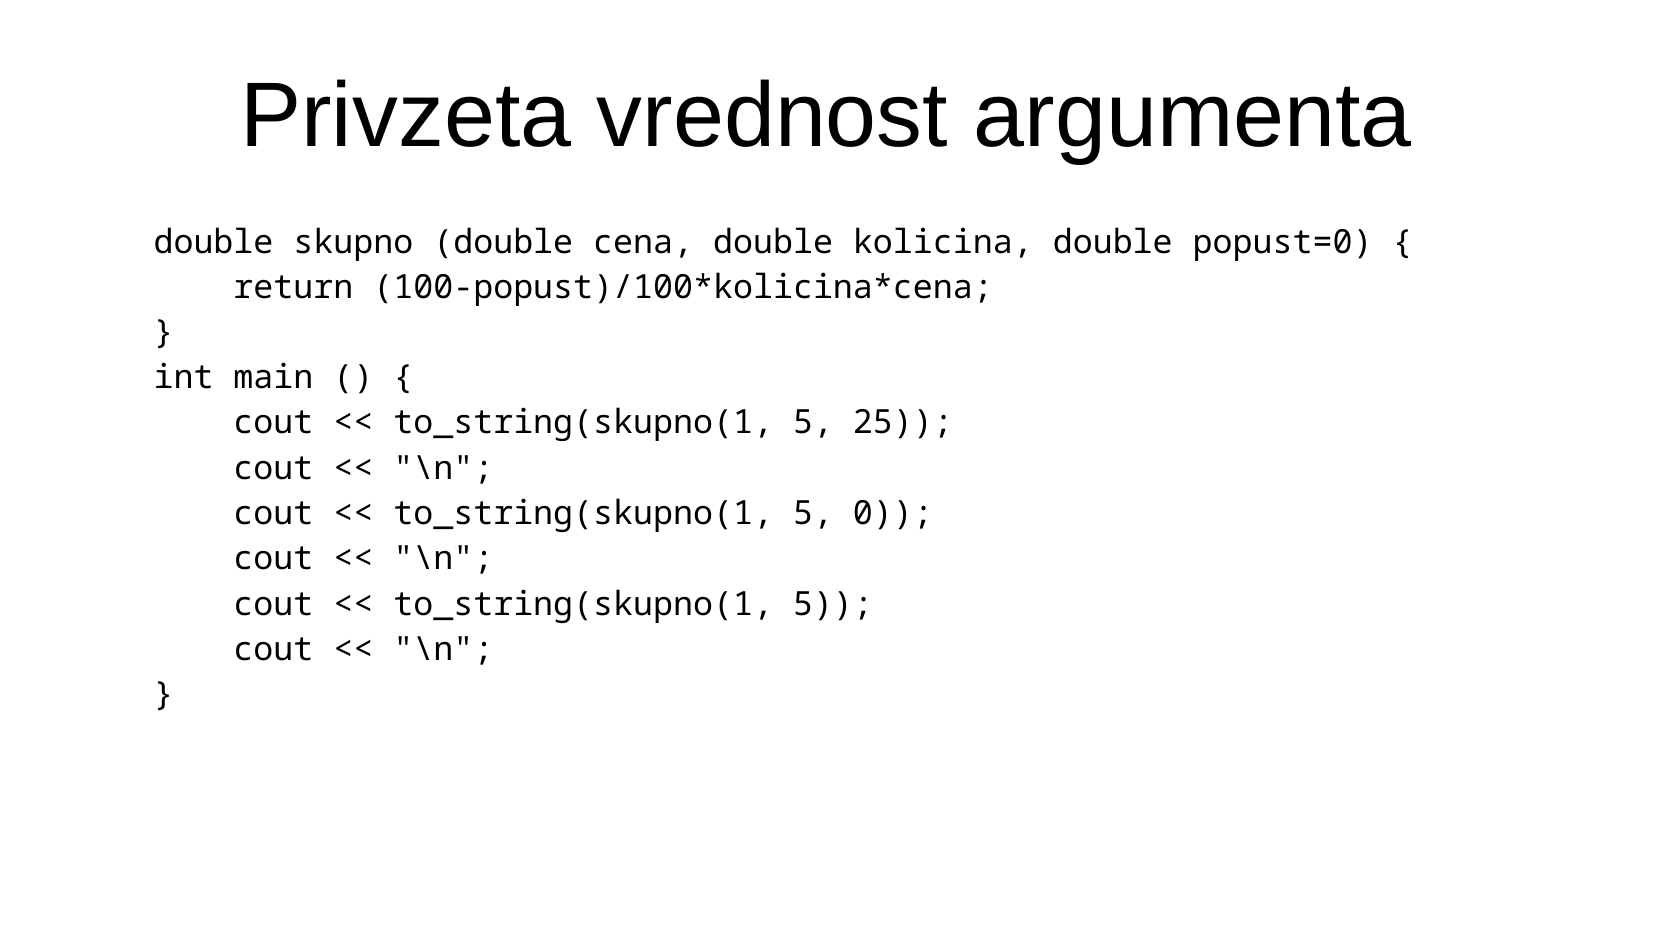

# Privzeta vrednost argumenta
double skupno (double cena, double kolicina, double popust=0) {
 return (100-popust)/100*kolicina*cena;
}
int main () {
 cout << to_string(skupno(1, 5, 25));
 cout << "\n";
 cout << to_string(skupno(1, 5, 0));
 cout << "\n";
 cout << to_string(skupno(1, 5));
 cout << "\n";
}